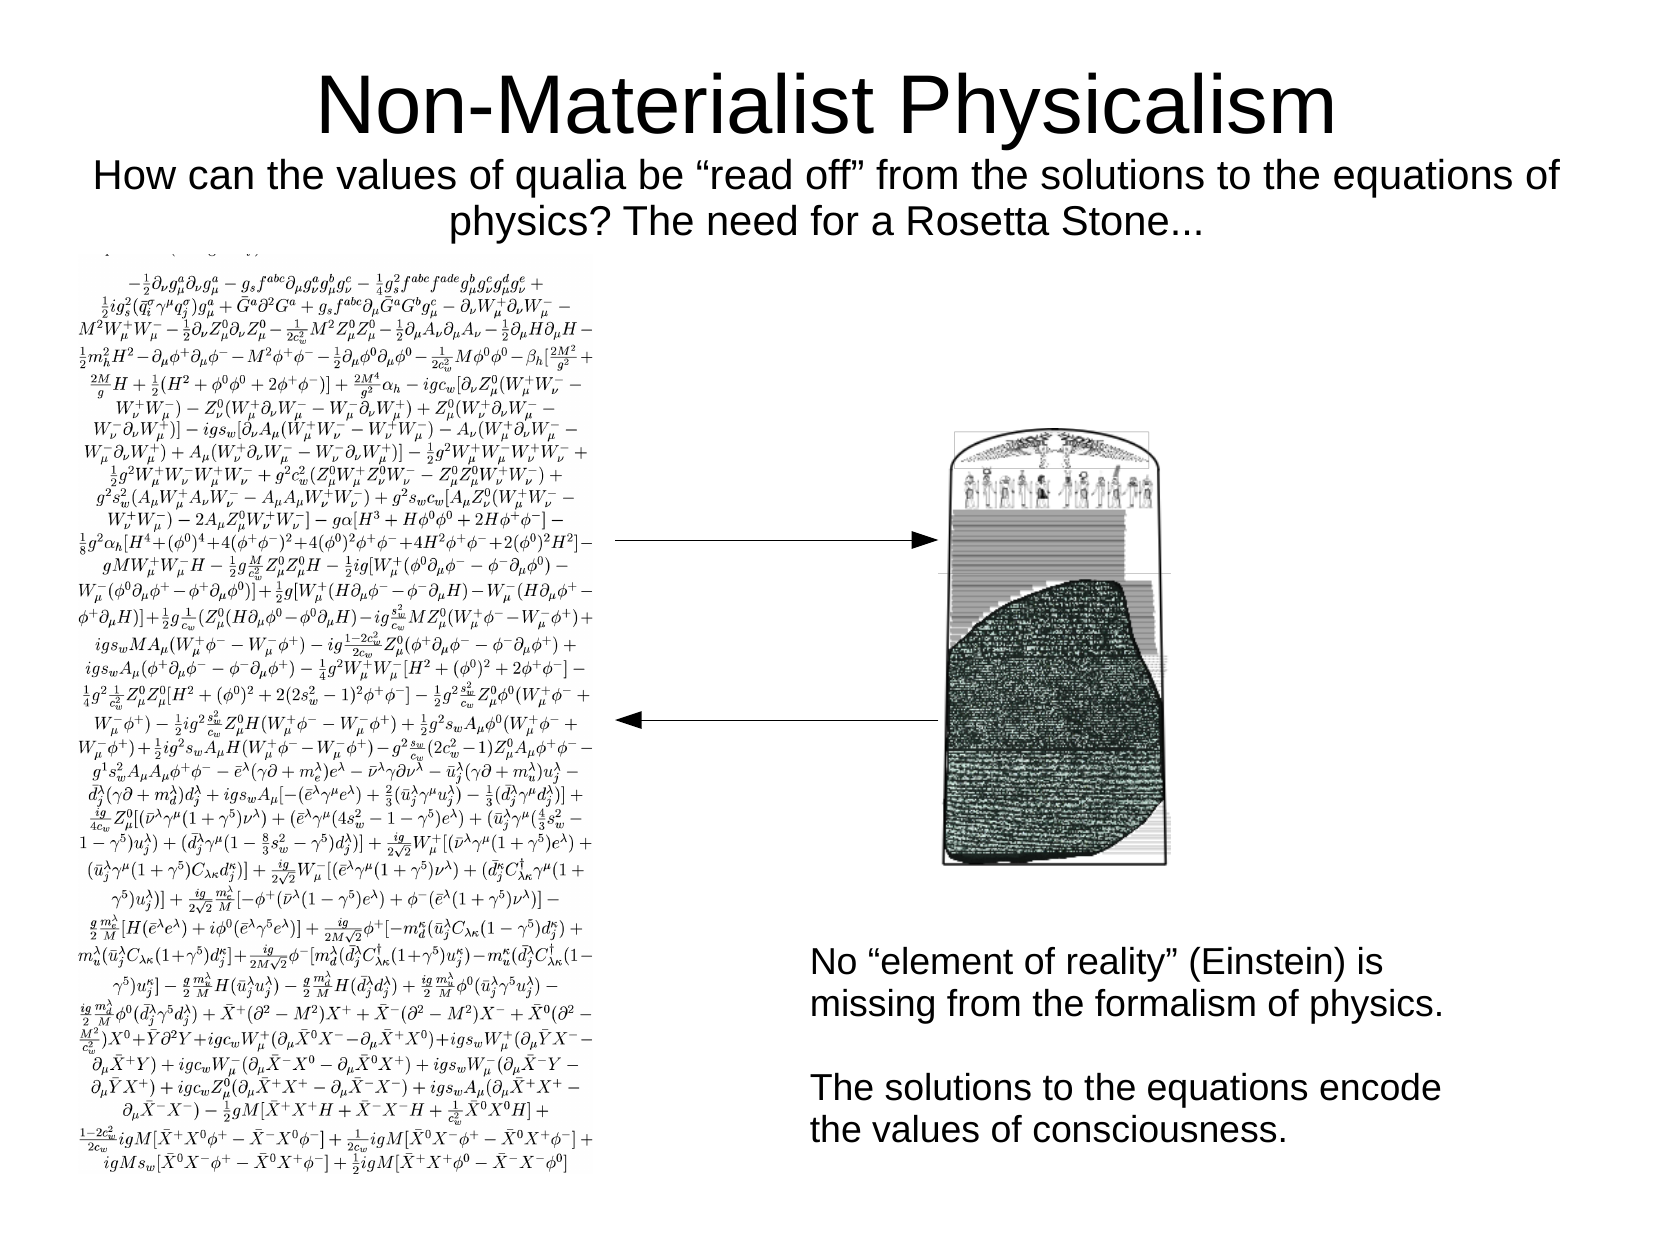

# Non-Materialist Physicalism How can the values of qualia be “read off” from the solutions to the equations of physics? The need for a Rosetta Stone...
No “element of reality” (Einstein) is missing from the formalism of physics.
The solutions to the equations encode the values of consciousness.